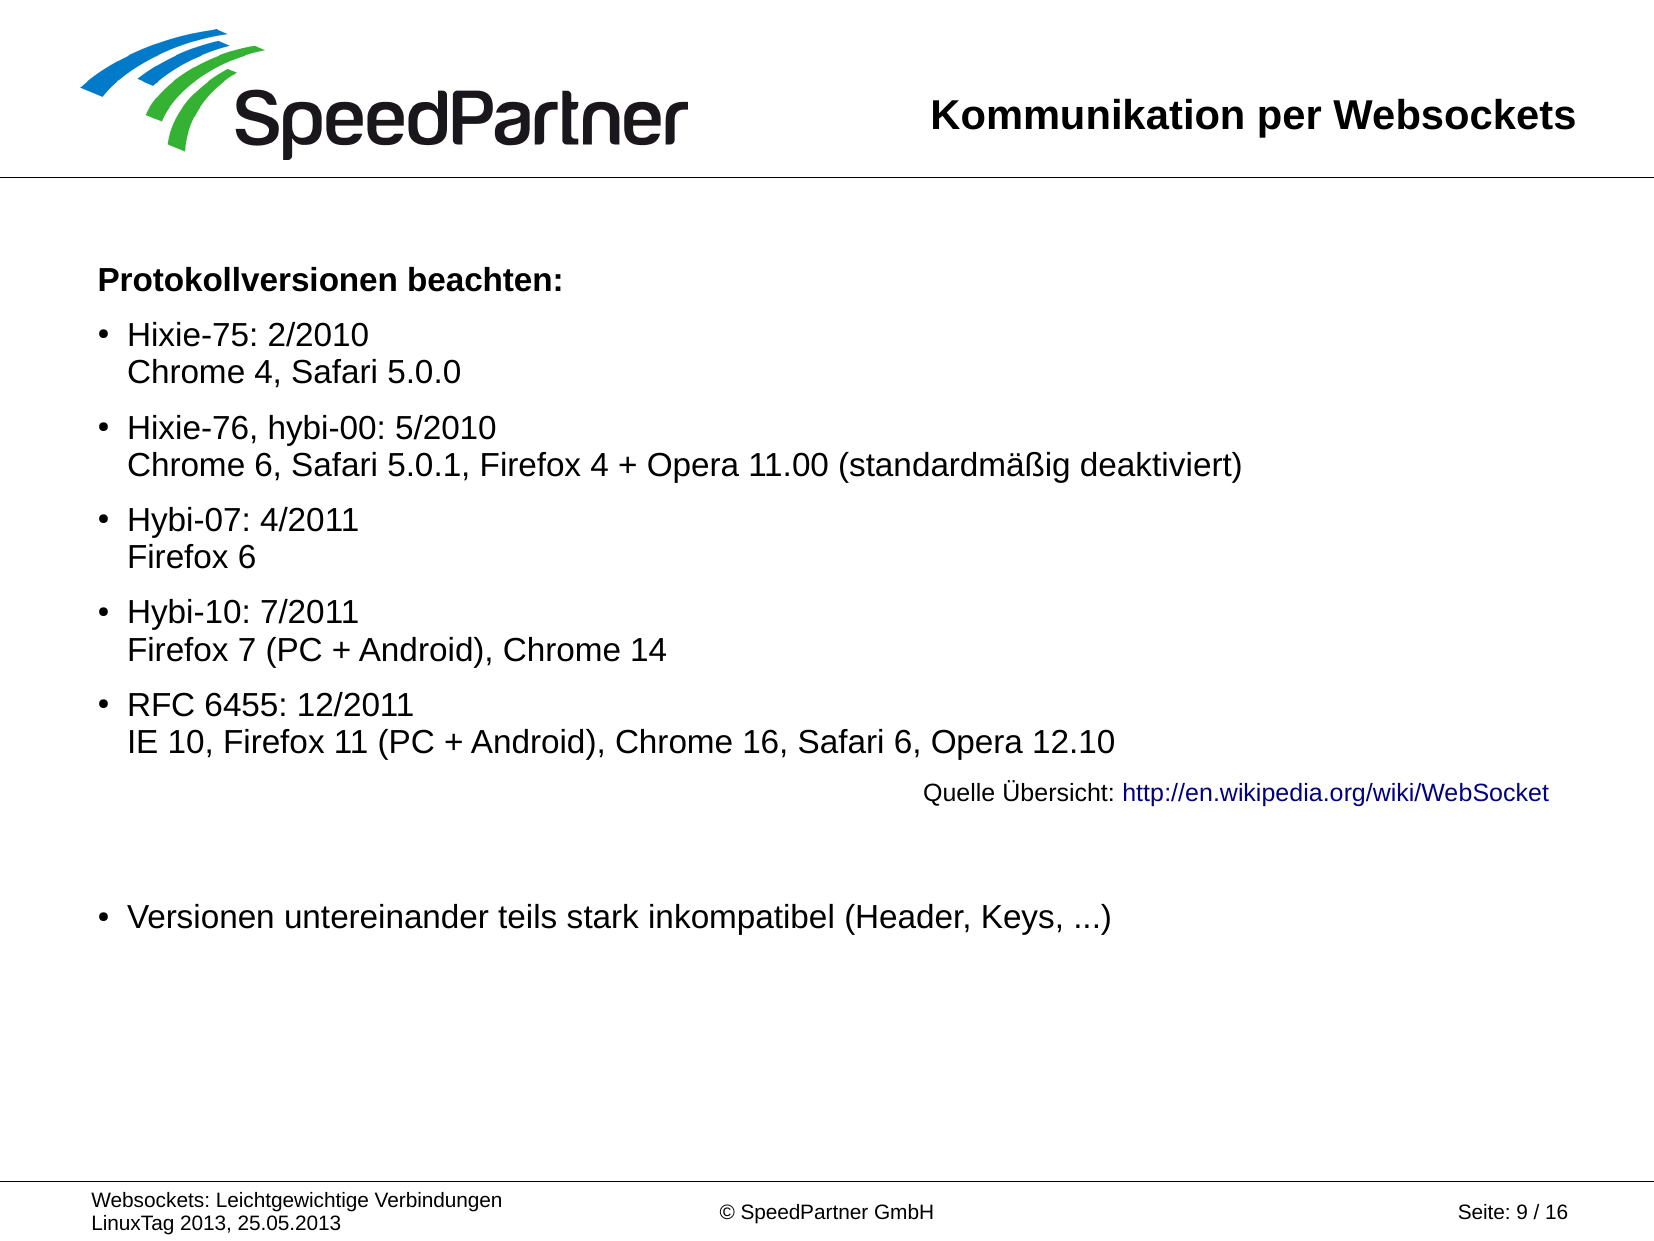

# Kommunikation per Websockets
Protokollversionen beachten:
Hixie-75: 2/2010
Chrome 4, Safari 5.0.0
Hixie-76, hybi-00: 5/2010
Chrome 6, Safari 5.0.1, Firefox 4 + Opera 11.00 (standardmäßig deaktiviert)
Hybi-07: 4/2011
Firefox 6
Hybi-10: 7/2011
Firefox 7 (PC + Android), Chrome 14
RFC 6455: 12/2011
IE 10, Firefox 11 (PC + Android), Chrome 16, Safari 6, Opera 12.10
Quelle Übersicht: http://en.wikipedia.org/wiki/WebSocket
Versionen untereinander teils stark inkompatibel (Header, Keys, ...)